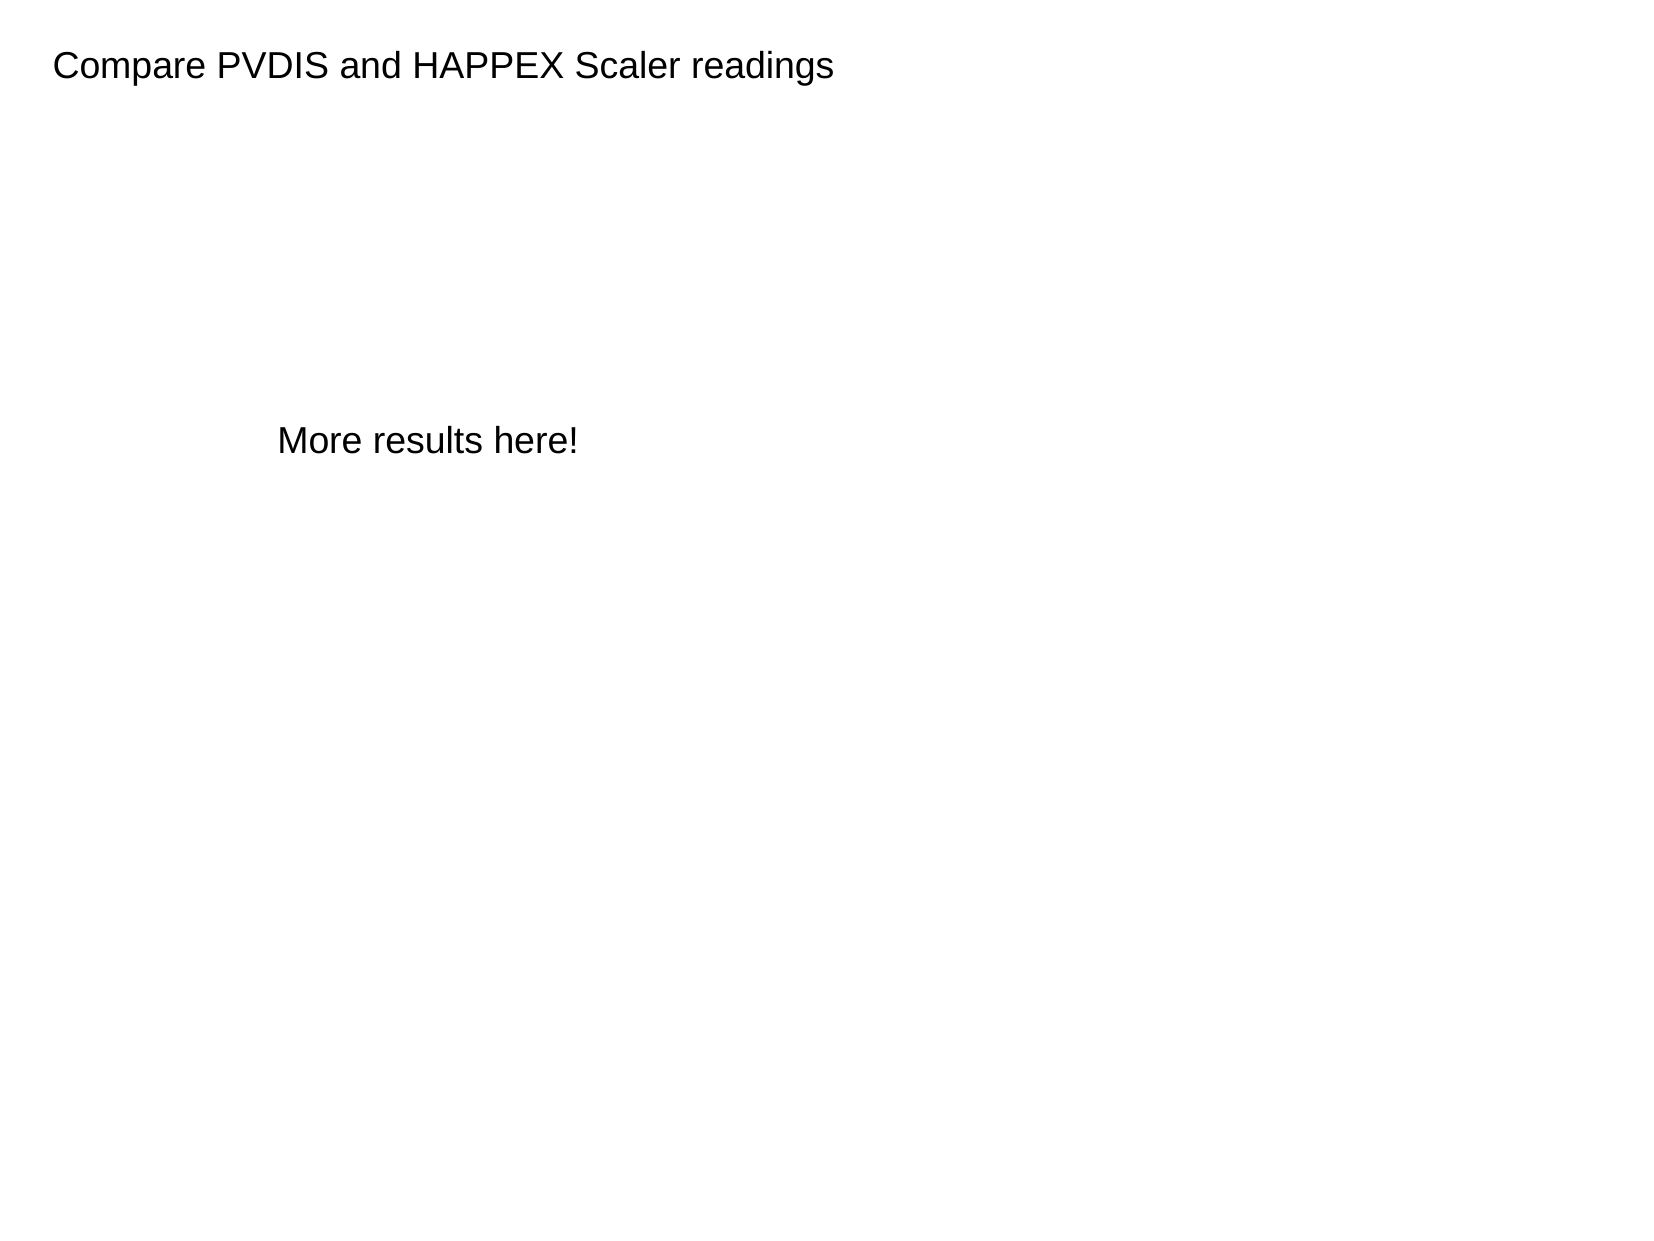

Compare PVDIS and HAPPEX Scaler readings
More results here!